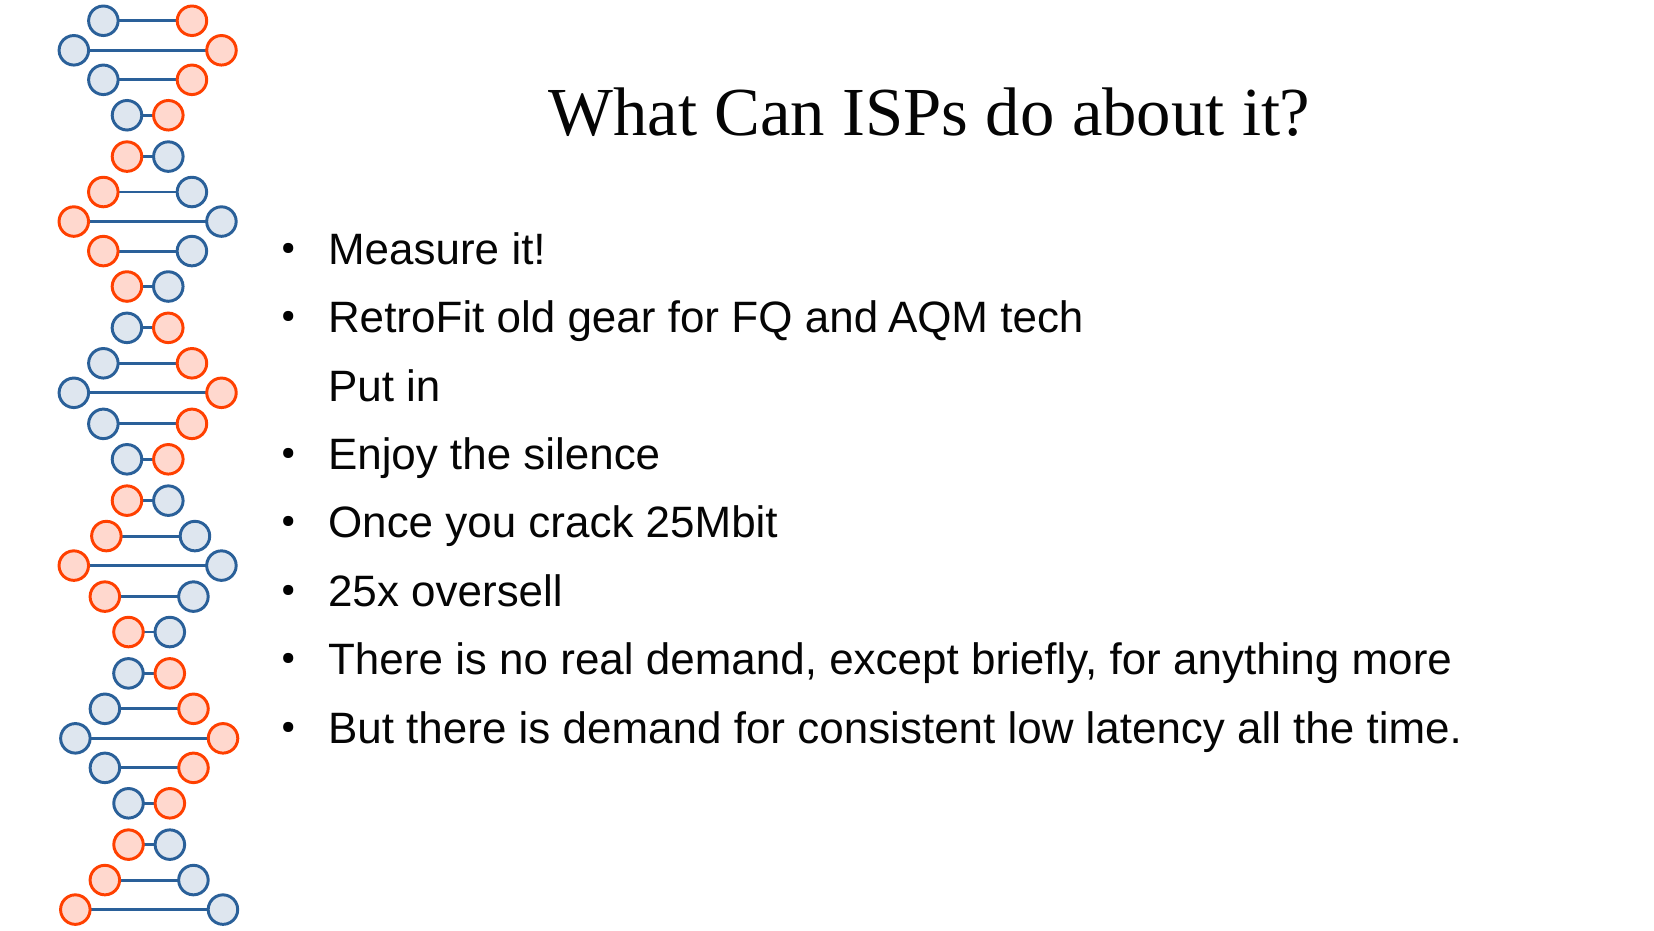

# What Can ISPs do about it?
Measure it!
RetroFit old gear for FQ and AQM tech
Put in
Enjoy the silence
Once you crack 25Mbit
25x oversell
There is no real demand, except briefly, for anything more
But there is demand for consistent low latency all the time.